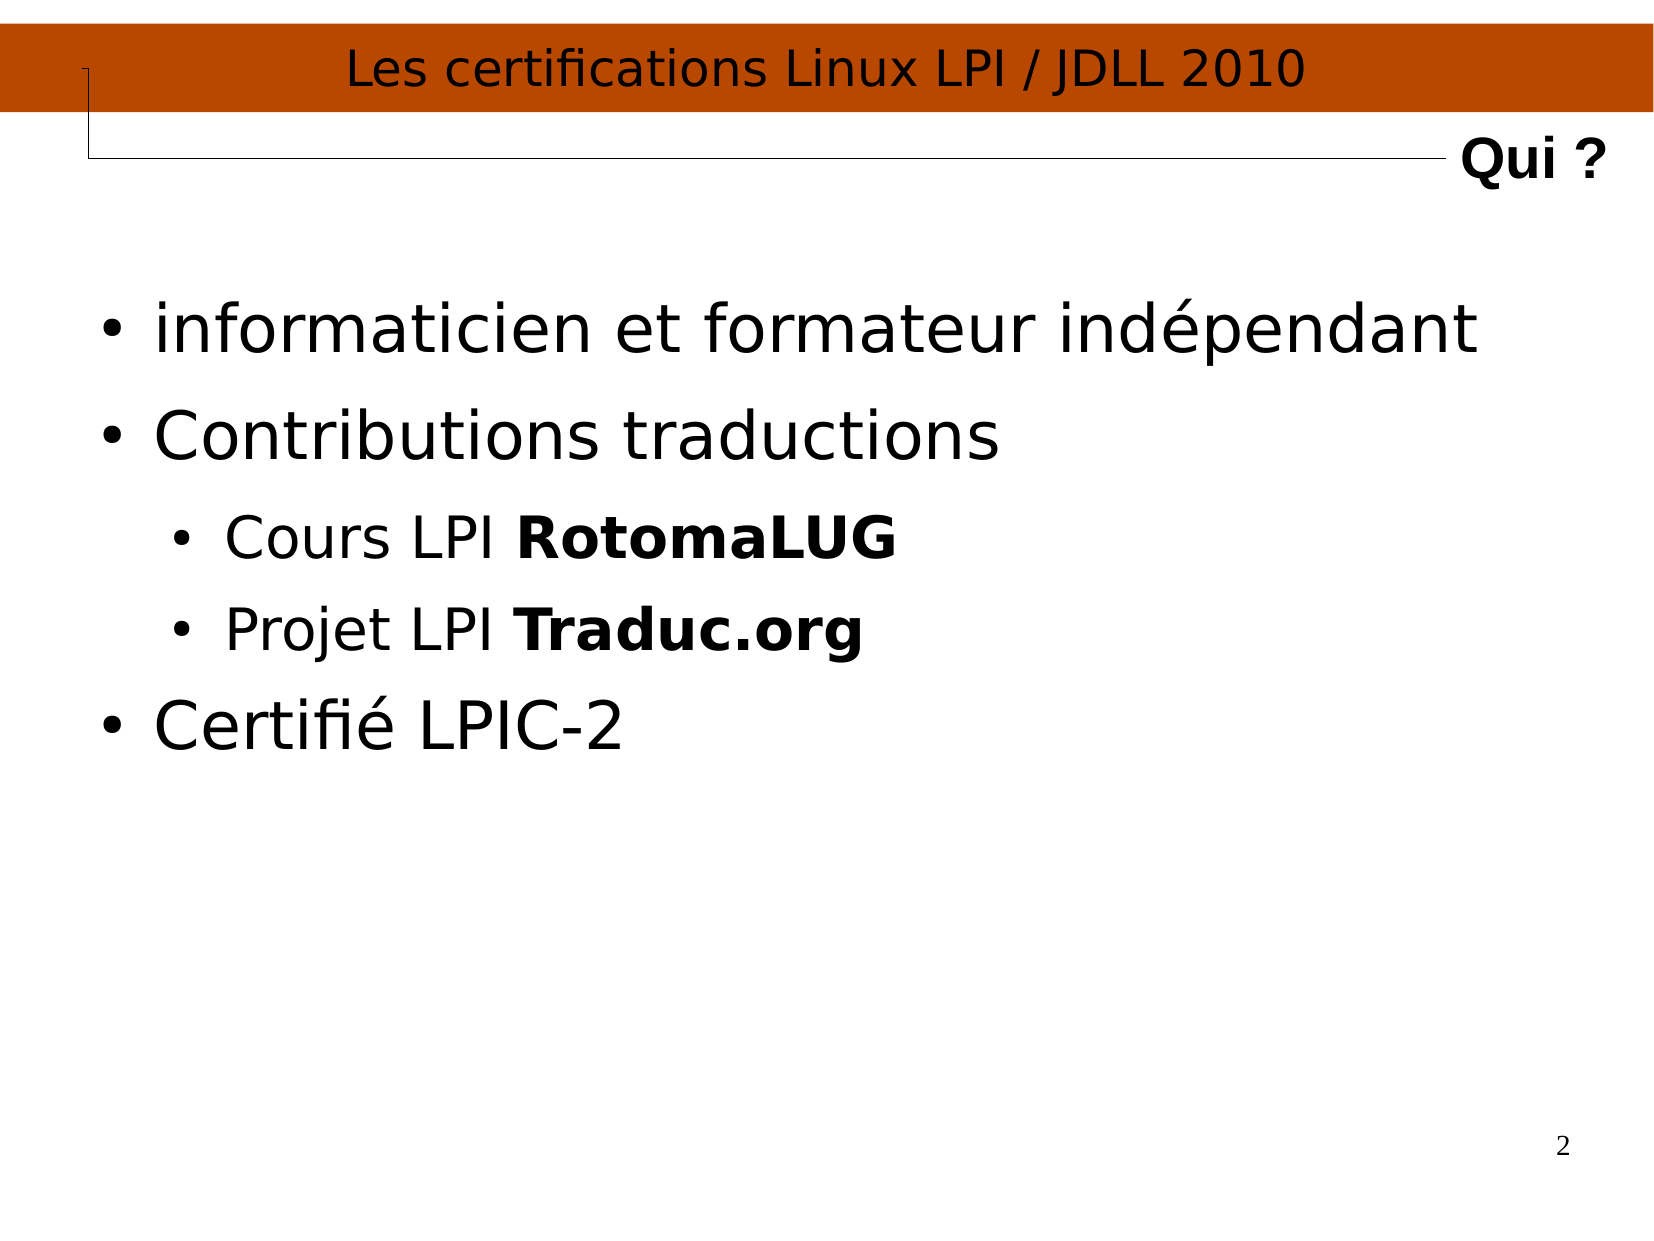

# Les certifications Linux LPI / JDLL 2010
Qui ?
informaticien et formateur indépendant
Contributions traductions
Cours LPI RotomaLUG
Projet LPI Traduc.org
Certifié LPIC-2
2